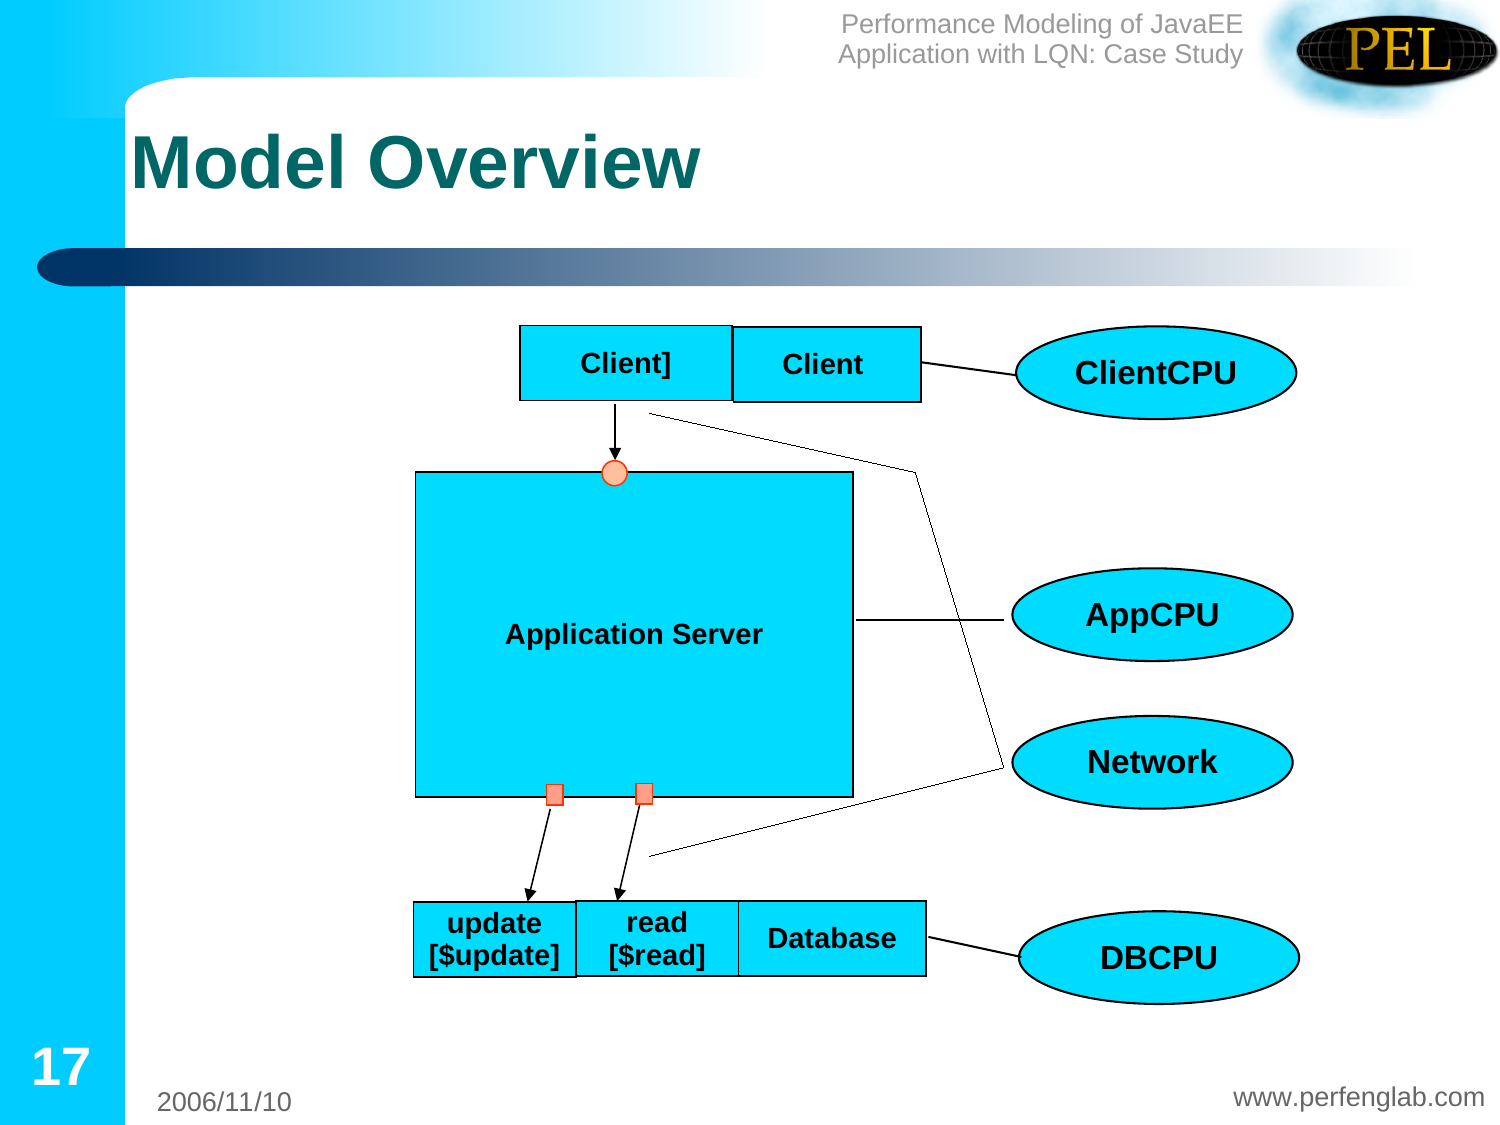

# Model Overview
Client]
ClientCPU
Client
Application Server
AppCPU
Network
read
[$read]
Database
update
[$update]
DBCPU
17